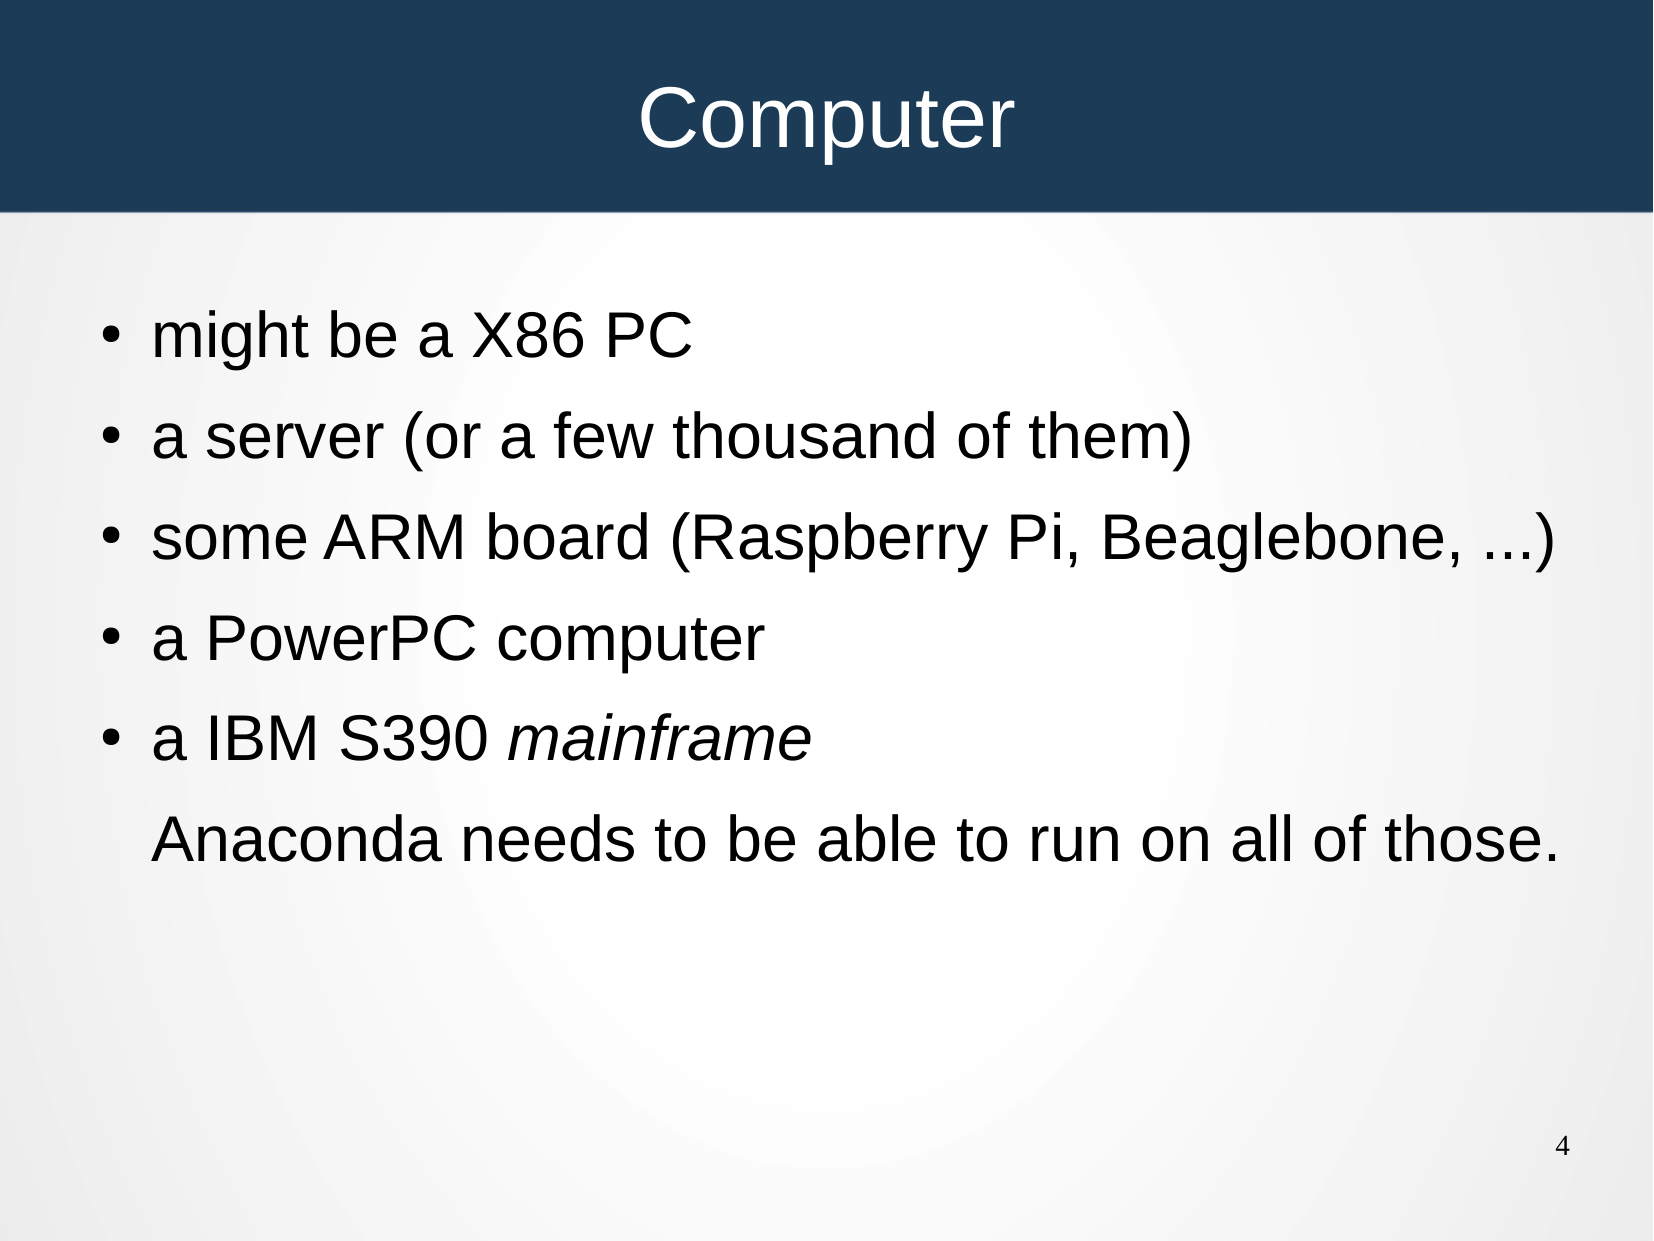

# Computer
might be a X86 PC
a server (or a few thousand of them)
some ARM board (Raspberry Pi, Beaglebone, ...)
a PowerPC computer
a IBM S390 mainframe
Anaconda needs to be able to run on all of those.
4